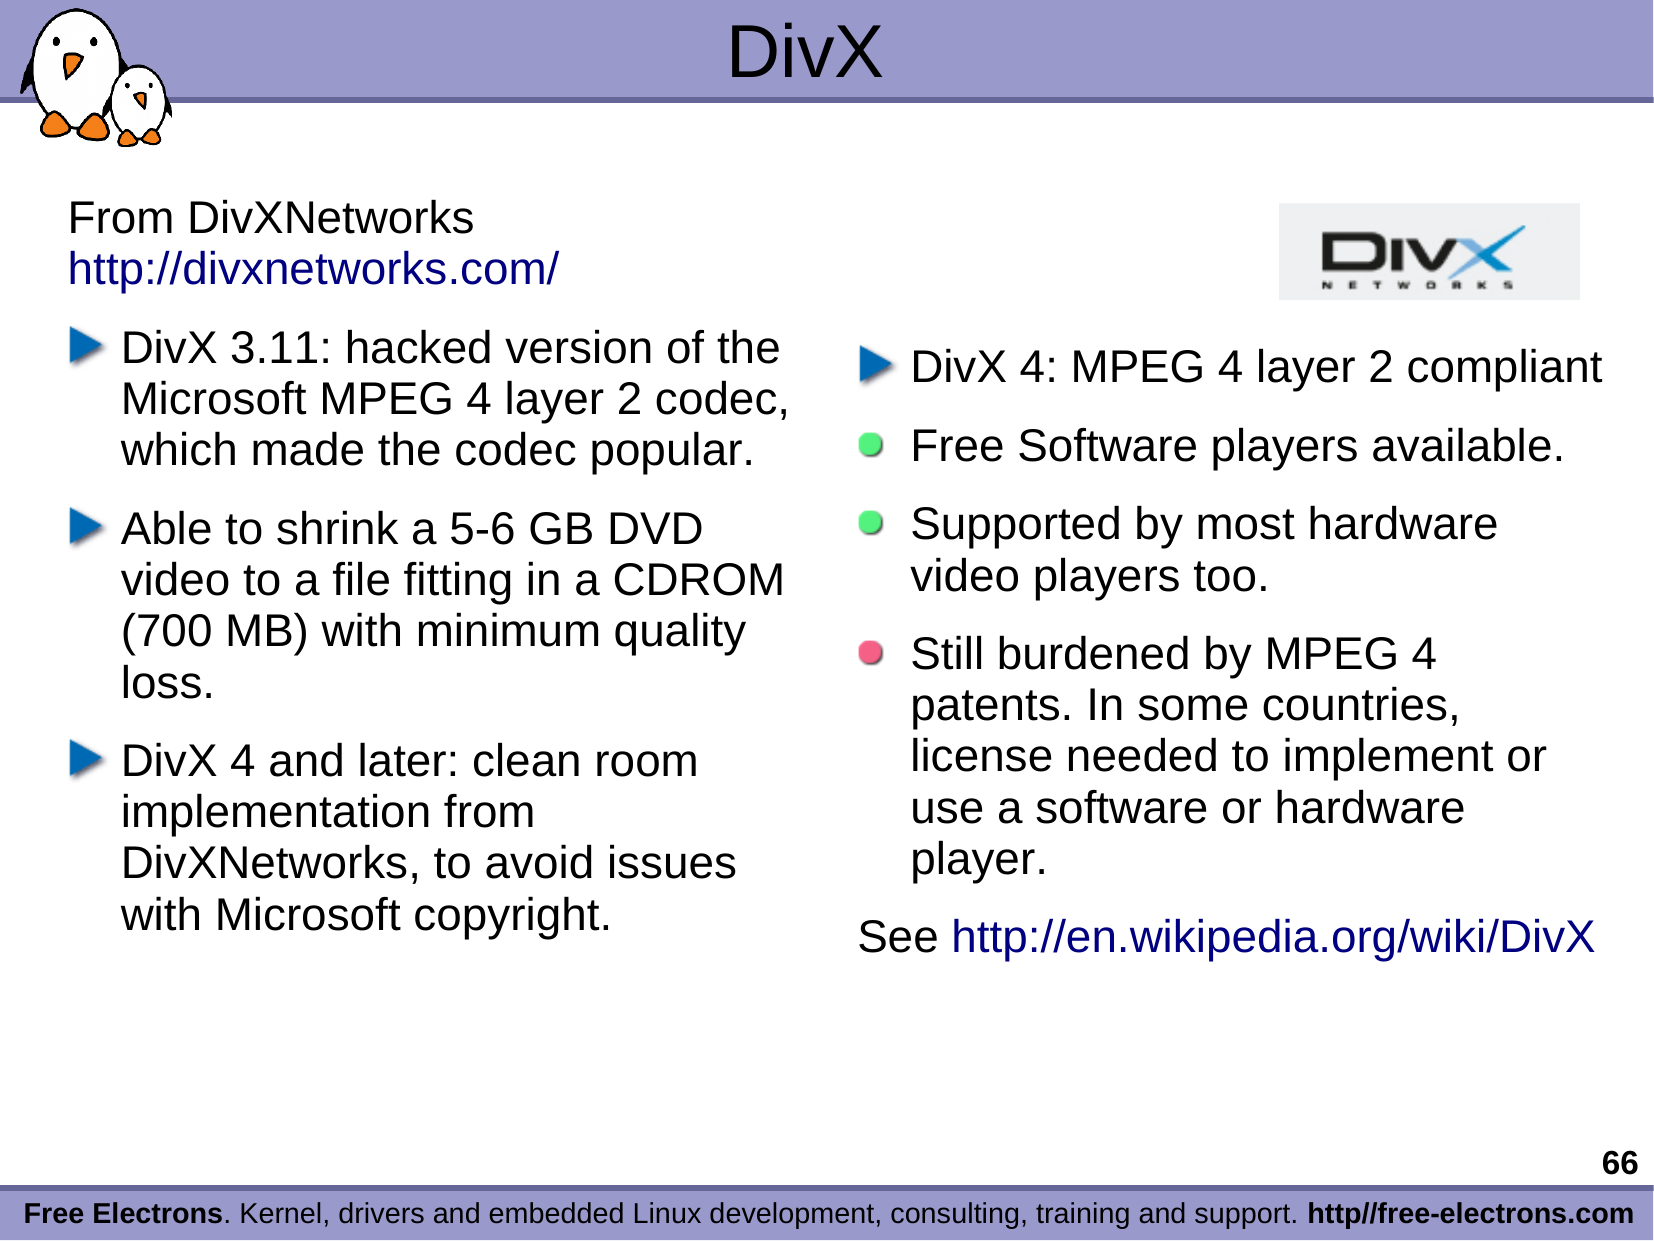

# DivX
From DivXNetworks
http://divxnetworks.com/
DivX 3.11: hacked version of the Microsoft MPEG 4 layer 2 codec, which made the codec popular.
Able to shrink a 5-6 GB DVD video to a file fitting in a CDROM (700 MB) with minimum quality loss.
DivX 4 and later: clean room implementation from DivXNetworks, to avoid issues with Microsoft copyright.
DivX 4: MPEG 4 layer 2 compliant
Free Software players available.
Supported by most hardware video players too.
Still burdened by MPEG 4 patents. In some countries, license needed to implement or use a software or hardware player.
See http://en.wikipedia.org/wiki/DivX